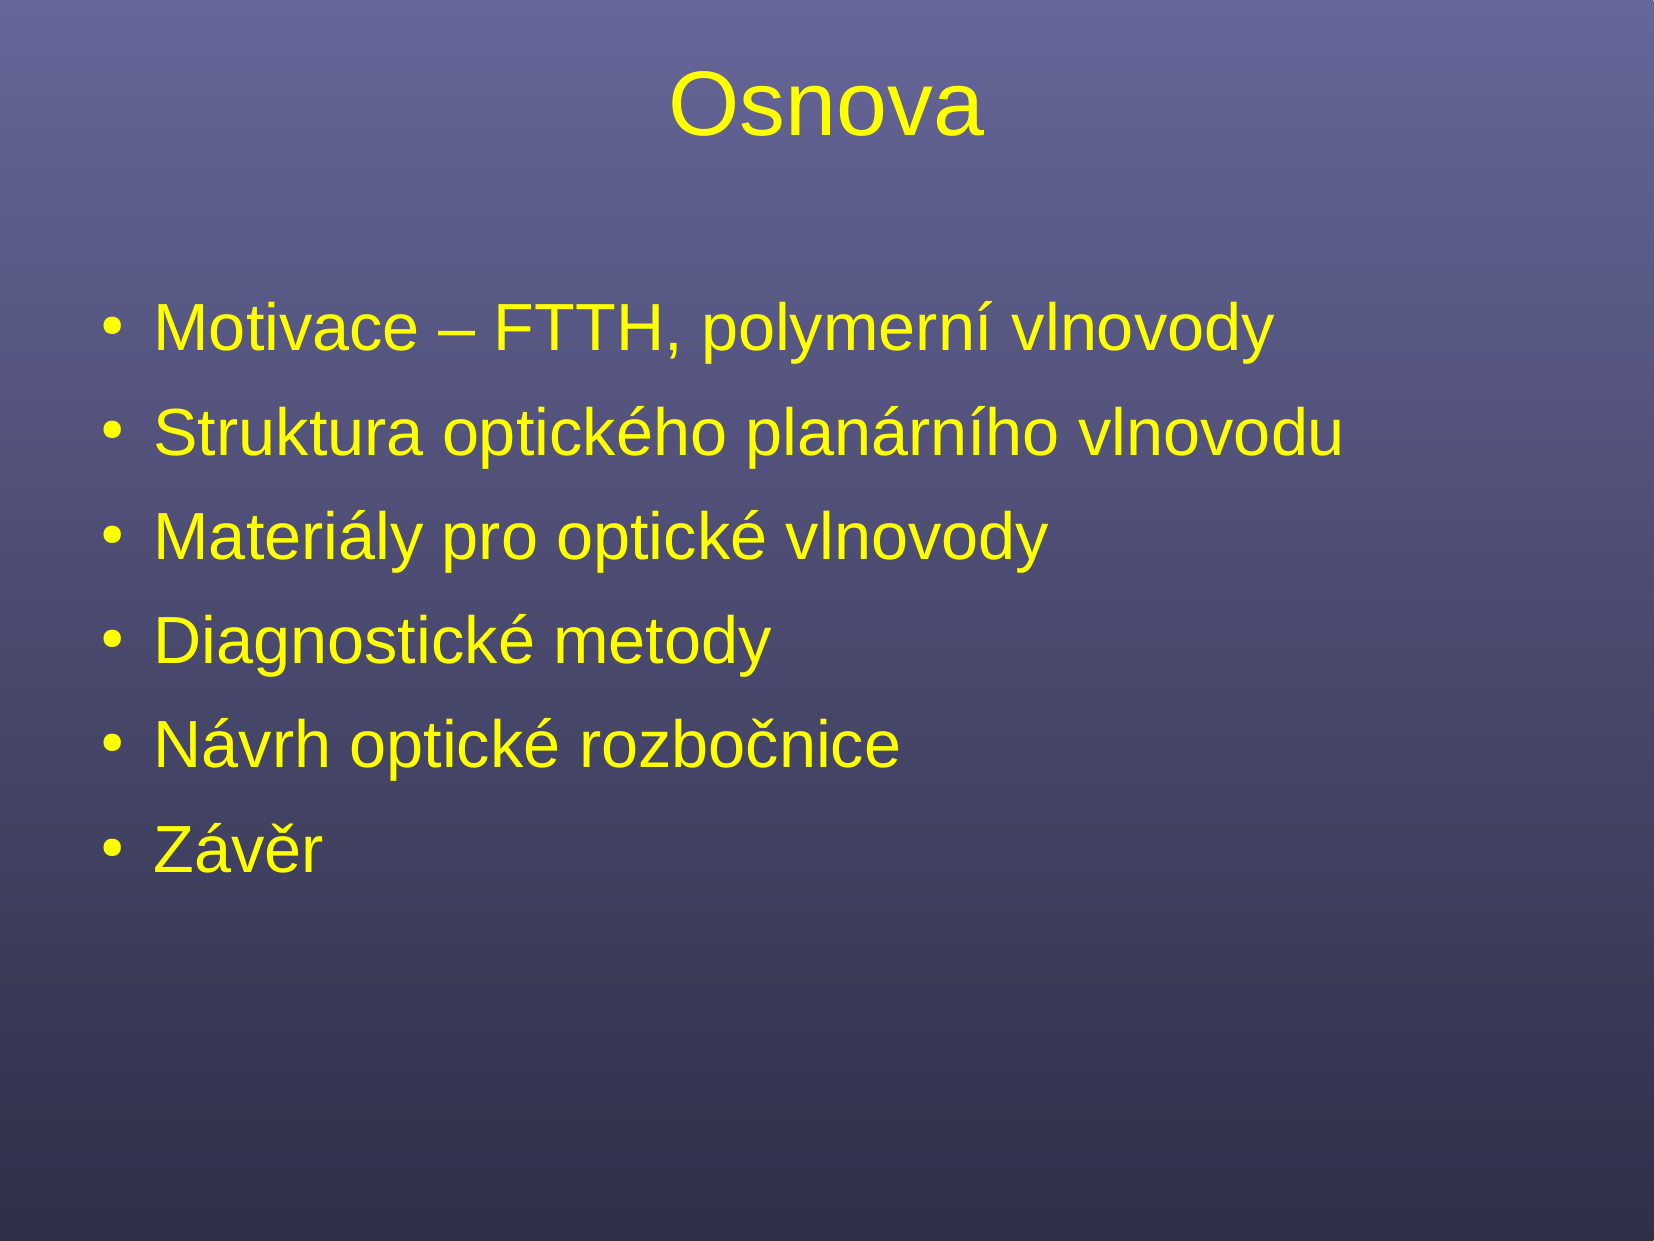

# Osnova
Motivace – FTTH, polymerní vlnovody
Struktura optického planárního vlnovodu
Materiály pro optické vlnovody
Diagnostické metody
Návrh optické rozbočnice
Závěr